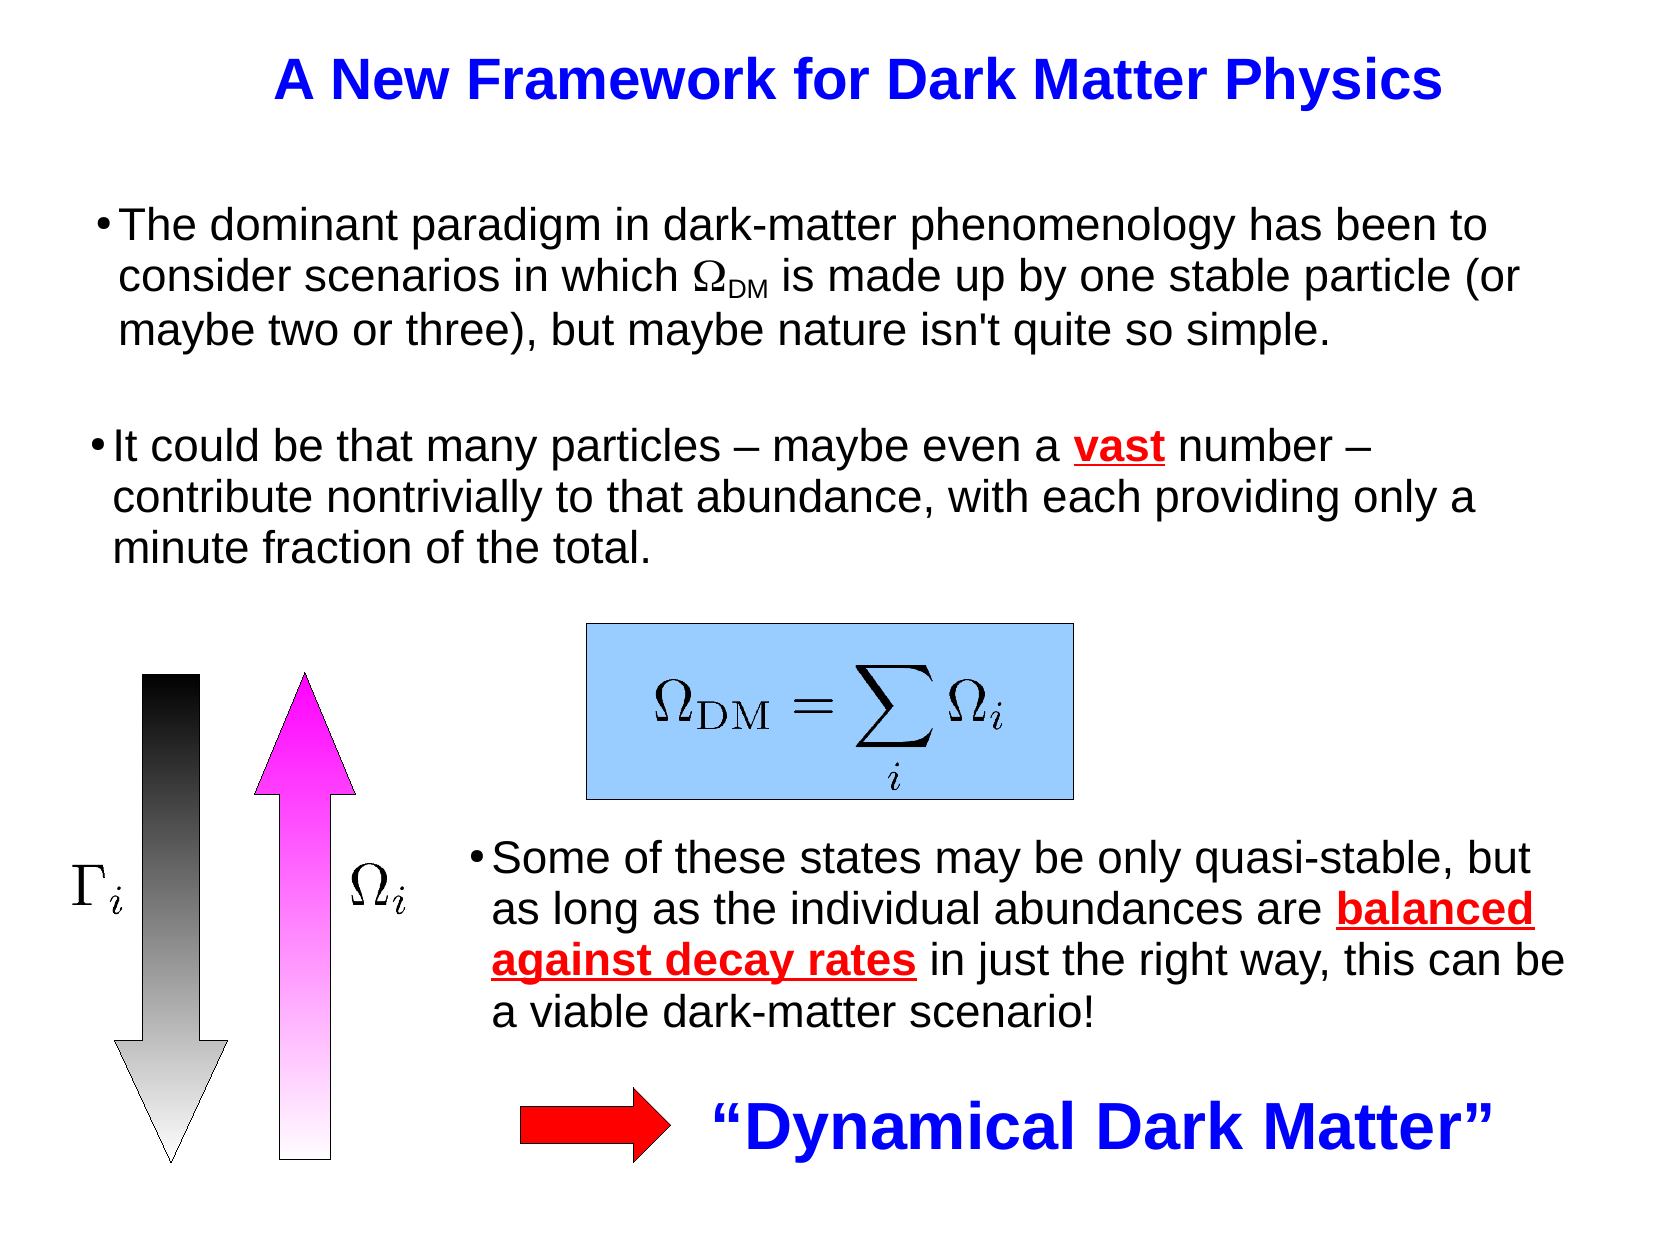

A New Framework for Dark Matter Physics
The dominant paradigm in dark-matter phenomenology has been to consider scenarios in which WDM is made up by one stable particle (or maybe two or three), but maybe nature isn't quite so simple.
It could be that many particles – maybe even a vast number – contribute nontrivially to that abundance, with each providing only a minute fraction of the total.
Some of these states may be only quasi-stable, but as long as the individual abundances are balanced against decay rates in just the right way, this can be a viable dark-matter scenario!
“Dynamical Dark Matter”